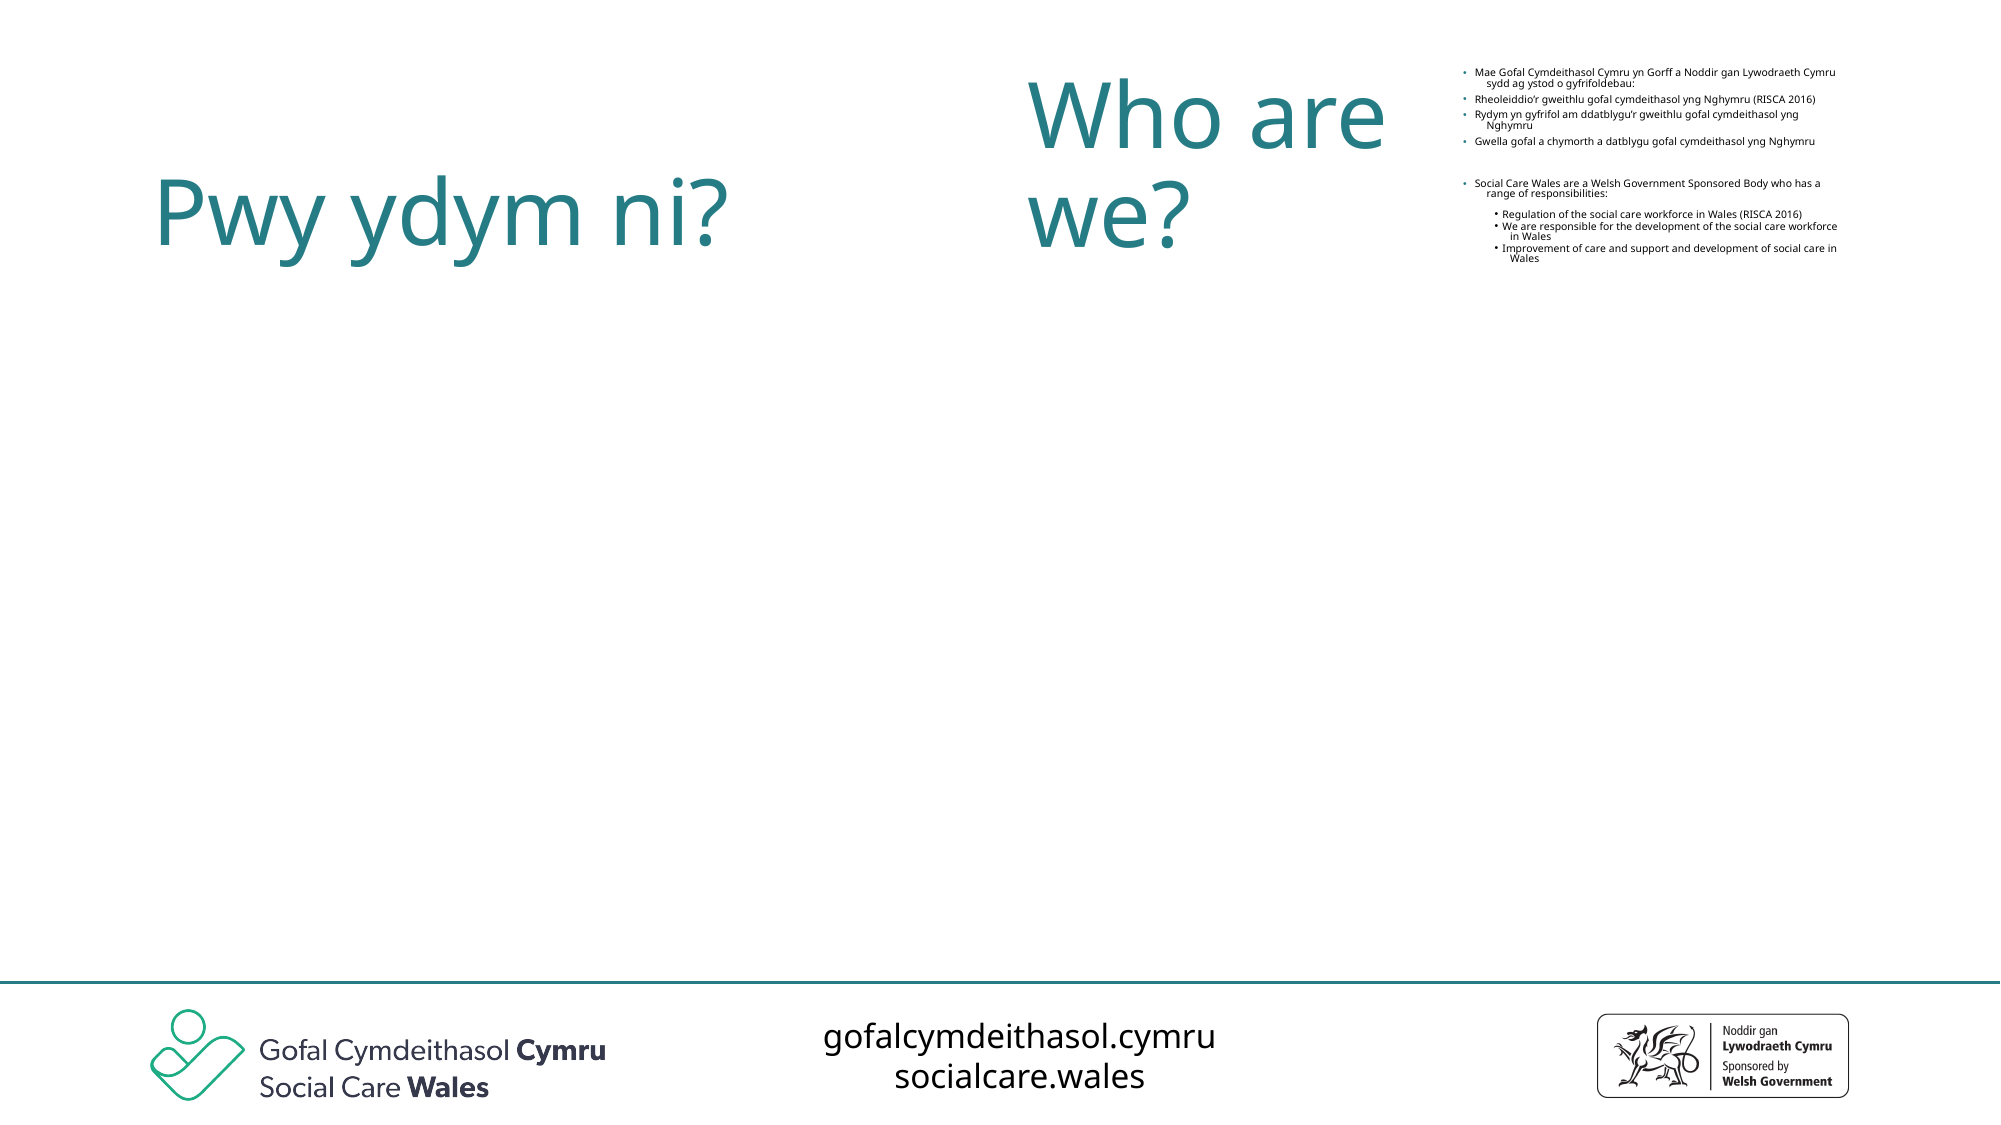

# Pwy ydym ni?
Who are we?
Mae Gofal Cymdeithasol Cymru yn Gorff a Noddir gan Lywodraeth Cymru sydd ag ystod o gyfrifoldebau:
Rheoleiddio’r gweithlu gofal cymdeithasol yng Nghymru (RISCA 2016)
Rydym yn gyfrifol am ddatblygu’r gweithlu gofal cymdeithasol yng Nghymru
Gwella gofal a chymorth a datblygu gofal cymdeithasol yng Nghymru
Social Care Wales are a Welsh Government Sponsored Body who has a range of responsibilities:
Regulation of the social care workforce in Wales (RISCA 2016)
We are responsible for the development of the social care workforce in Wales
Improvement of care and support and development of social care in Wales